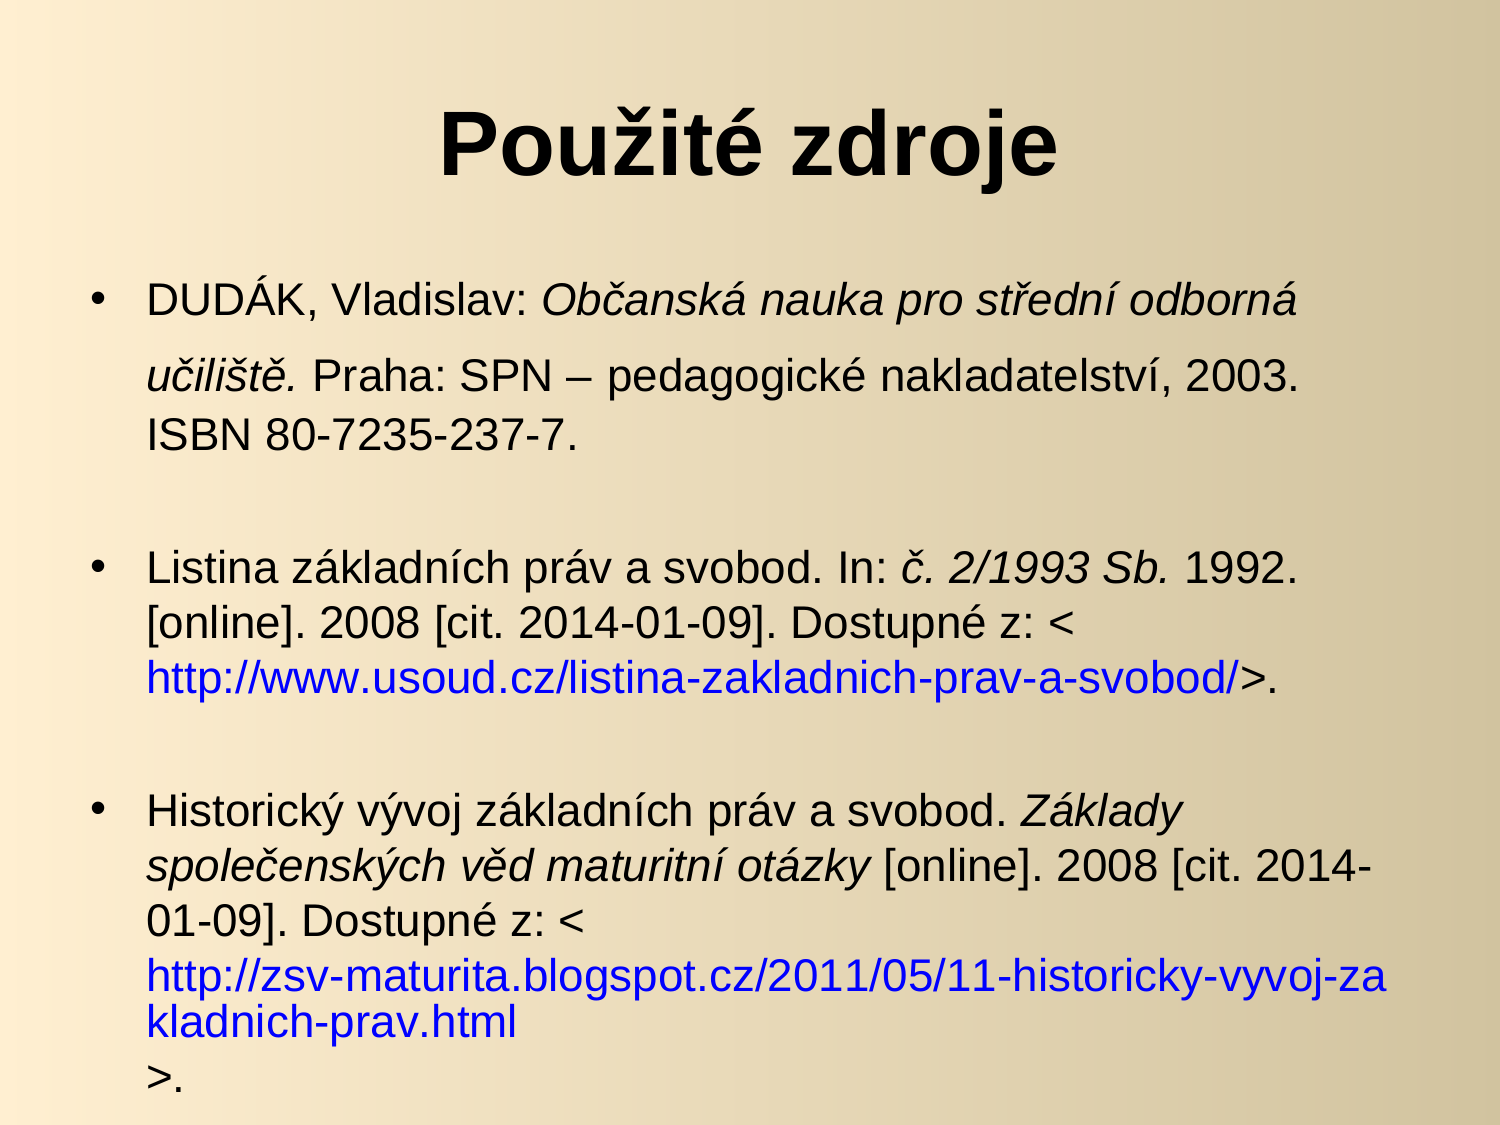

# Použité zdroje
DUDÁK, Vladislav: Občanská nauka pro střední odborná učiliště. Praha: SPN – pedagogické nakladatelství, 2003. ISBN 80-7235-237-7.
Listina základních práv a svobod. In: č. 2/1993 Sb. 1992. [online]. 2008 [cit. 2014-01-09]. Dostupné z: <http://www.usoud.cz/listina-zakladnich-prav-a-svobod/>.
Historický vývoj základních práv a svobod. Základy společenských věd maturitní otázky [online]. 2008 [cit. 2014-01-09]. Dostupné z: <http://zsv-maturita.blogspot.cz/2011/05/11-historicky-vyvoj-zakladnich-prav.html>.